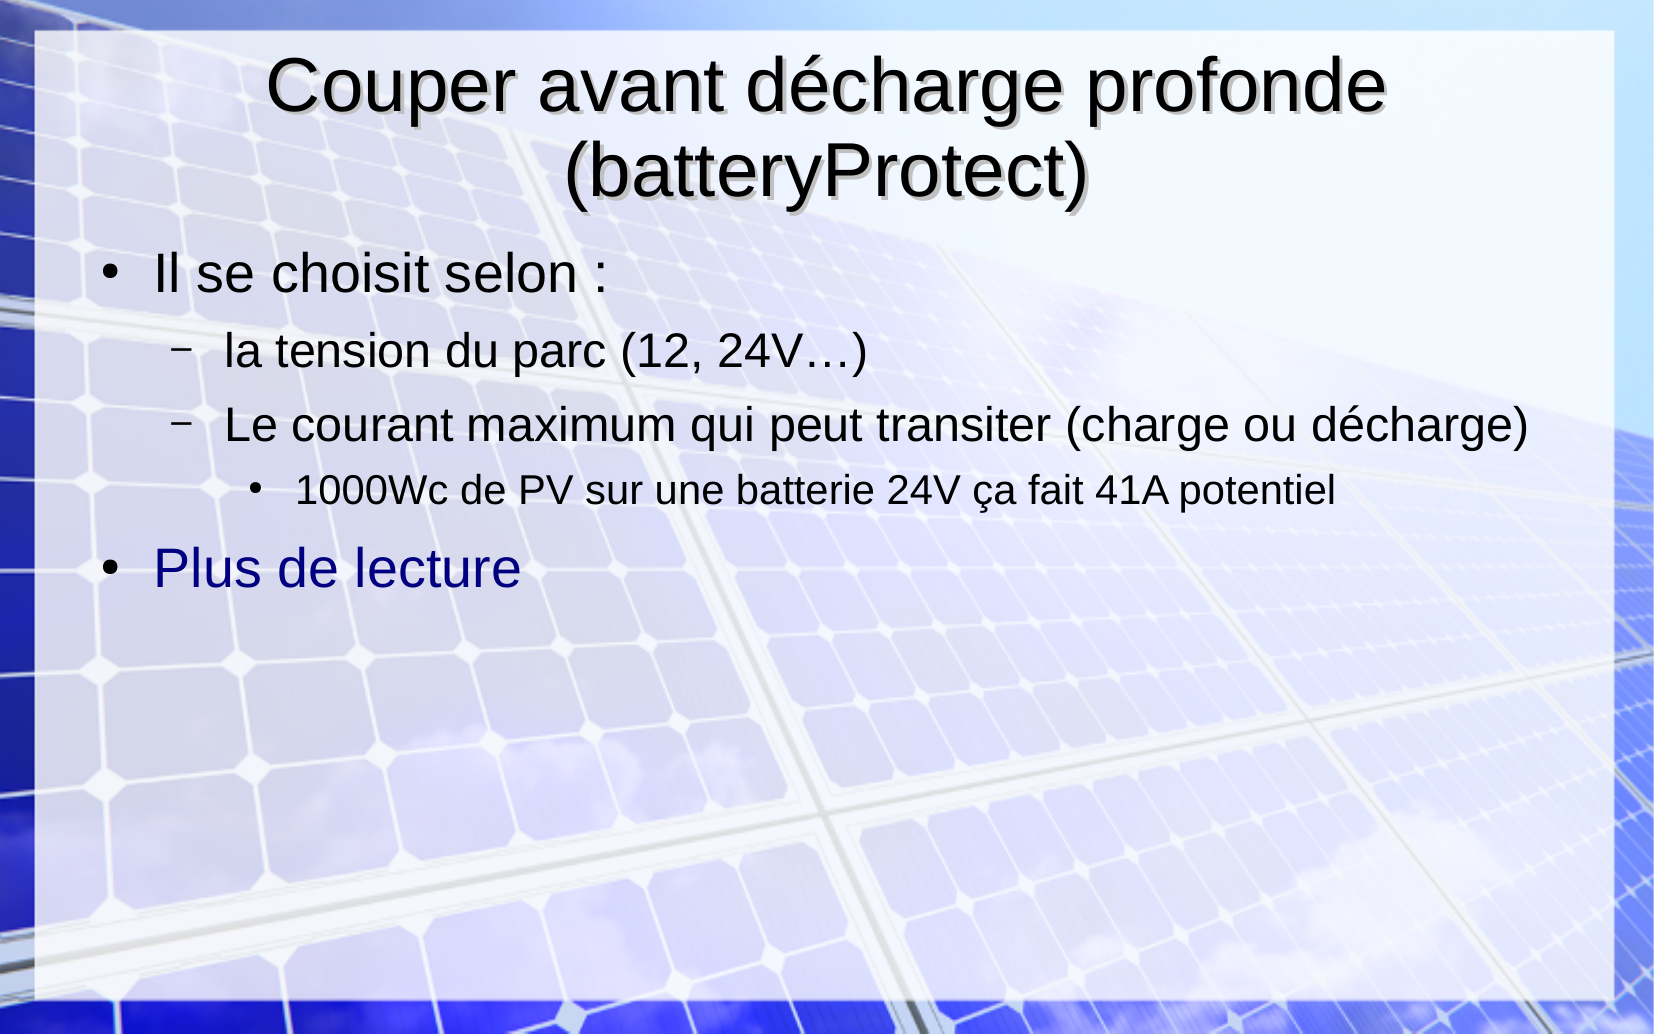

# Couper avant décharge profonde (batteryProtect)
Il se choisit selon :
la tension du parc (12, 24V…)
Le courant maximum qui peut transiter (charge ou décharge)
1000Wc de PV sur une batterie 24V ça fait 41A potentiel
Plus de lecture